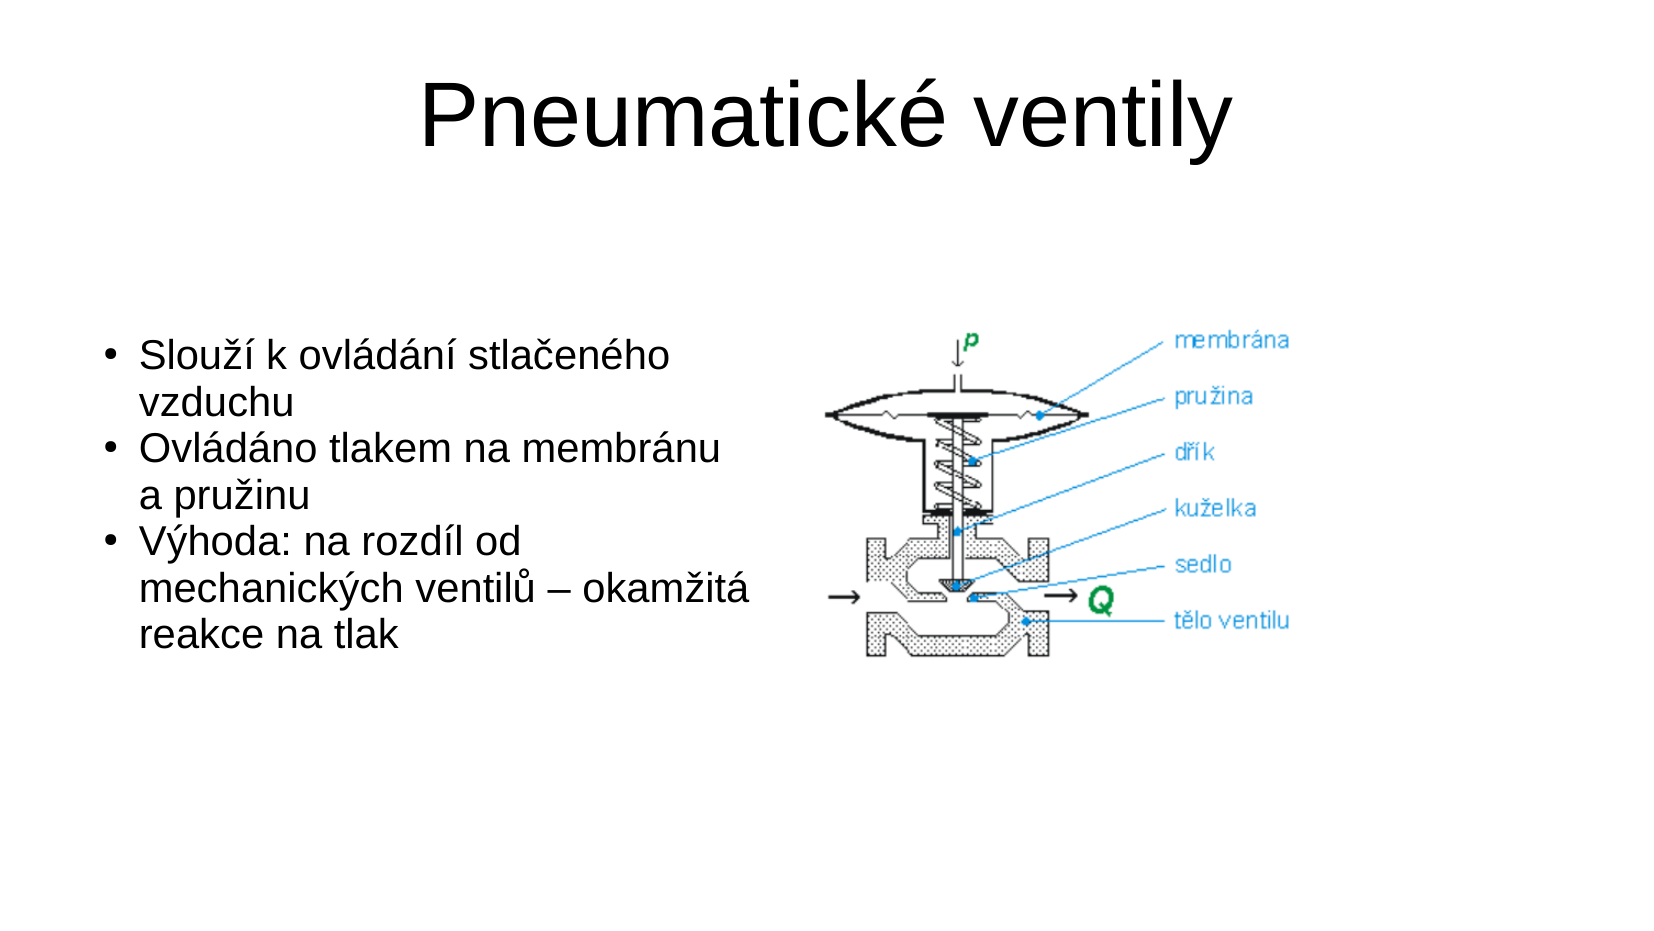

# Pneumatické ventily
Slouží k ovládání stlačeného vzduchu
Ovládáno tlakem na membránu a pružinu
Výhoda: na rozdíl od mechanických ventilů – okamžitá reakce na tlak